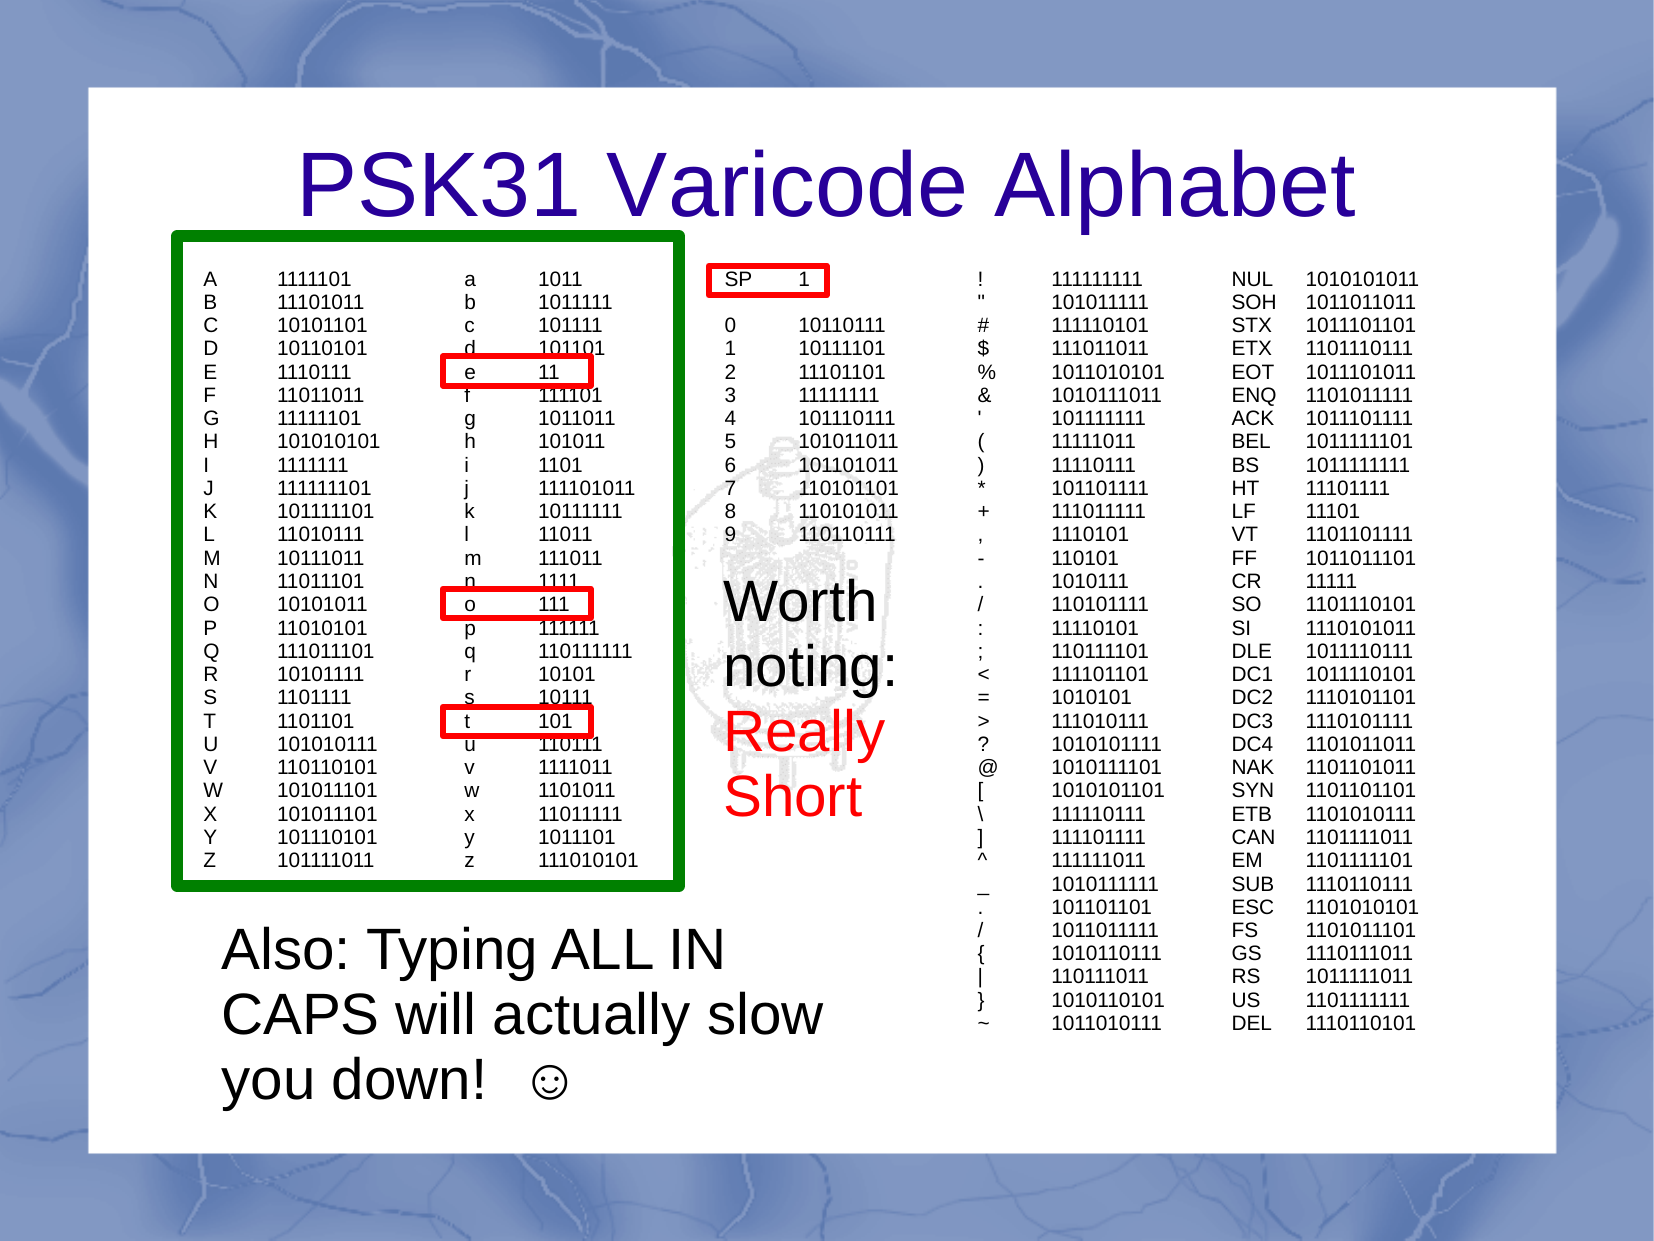

# PSK31 Varicode Alphabet
A	1111101
B	11101011
C	10101101
D	10110101
E	1110111
F	11011011
G	11111101
H	101010101
I	1111111
J	111111101
K	101111101
L	11010111
M	10111011
N	11011101
O	10101011
P	11010101
Q	111011101
R	10101111
S	1101111
T	1101101
U	101010111
V	110110101
W	101011101
X	101011101
Y	101110101
Z	101111011
a	1011
b	1011111
c	101111
d	101101
e	11
f	111101
g	1011011
h	101011
i	1101
j	111101011
k	10111111
l	11011
m	111011
n	1111
o	111
p	111111
q	110111111
r	10101
s	10111
t	101
u	110111
v	1111011
w	1101011
x	11011111
y	1011101
z	111010101
SP	1
0	10110111
1	10111101
2	11101101
3	11111111
4	101110111
5	101011011
6	101101011
7	110101101
8	110101011
9	110110111
!	111111111
"	101011111
#	111110101
$	111011011
%	1011010101
&	1010111011
'	101111111
(	11111011
)	11110111
*	101101111
+	111011111
,	1110101
-	110101
.	1010111
/	110101111
:	11110101
;	110111101
<	111101101
=	1010101
>	111010111
?	1010101111
@	1010111101
[	1010101101
\	111110111
]	111101111
^	111111011
_	1010111111
.	101101101
/	1011011111
{	1010110111
|	110111011
}	1010110101
~	1011010111
NUL	1010101011
SOH	1011011011
STX	1011101101
ETX	1101110111
EOT	1011101011
ENQ	1101011111
ACK	1011101111
BEL	1011111101
BS	1011111111
HT	11101111
LF	11101
VT	1101101111
FF	1011011101
CR	11111
SO	1101110101
SI	1110101011
DLE	1011110111
DC1	1011110101
DC2	1110101101
DC3	1110101111
DC4	1101011011
NAK	1101101011
SYN	1101101101
ETB	1101010111
CAN	1101111011
EM	1101111101
SUB	1110110111
ESC	1101010101
FS	1101011101
GS	1110111011
RS	1011111011
US	1101111111
DEL	1110110101
Worth noting:
Really Short
Also: Typing ALL IN CAPS will actually slow you down! ☺